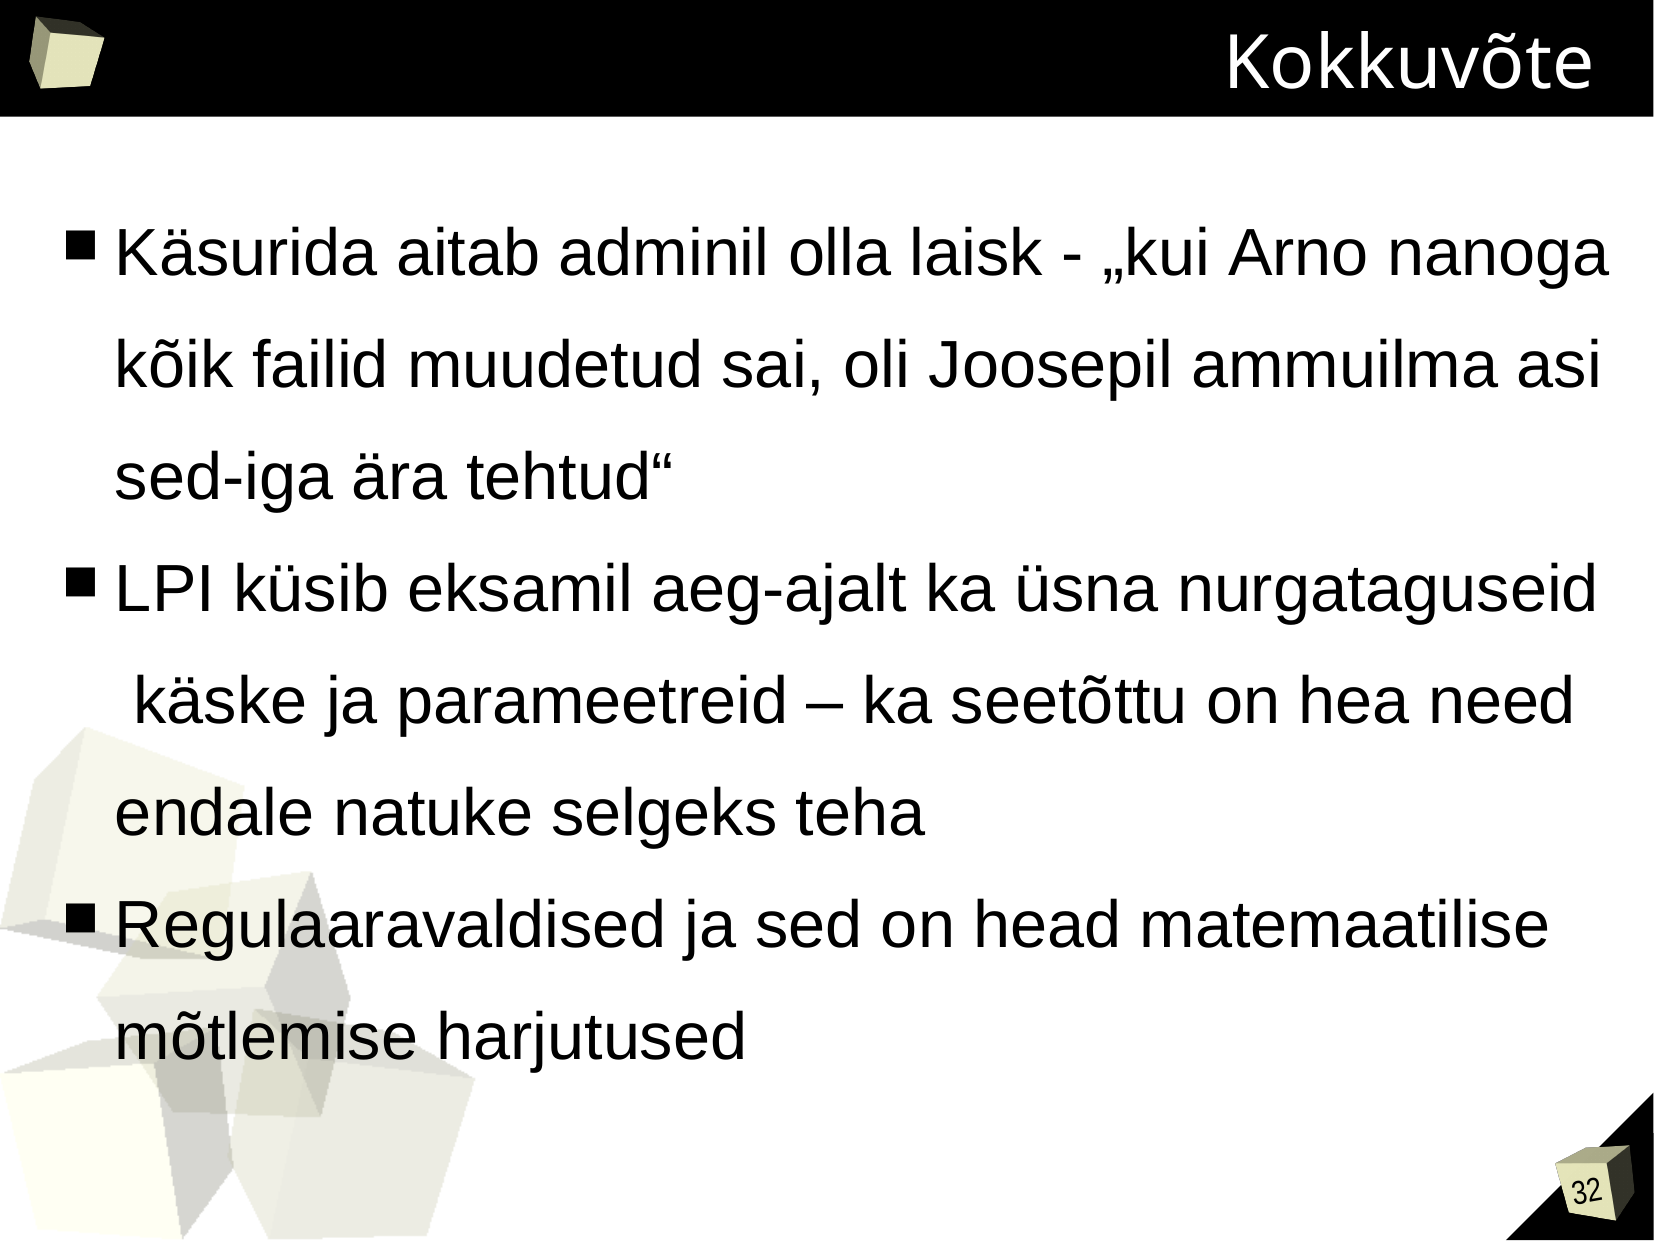

# Kokkuvõte
Käsurida aitab adminil olla laisk - „kui Arno nanoga kõik failid muudetud sai, oli Joosepil ammuilma asi sed-iga ära tehtud“
LPI küsib eksamil aeg-ajalt ka üsna nurgataguseid käske ja parameetreid – ka seetõttu on hea need endale natuke selgeks teha
Regulaaravaldised ja sed on head matemaatilise mõtlemise harjutused